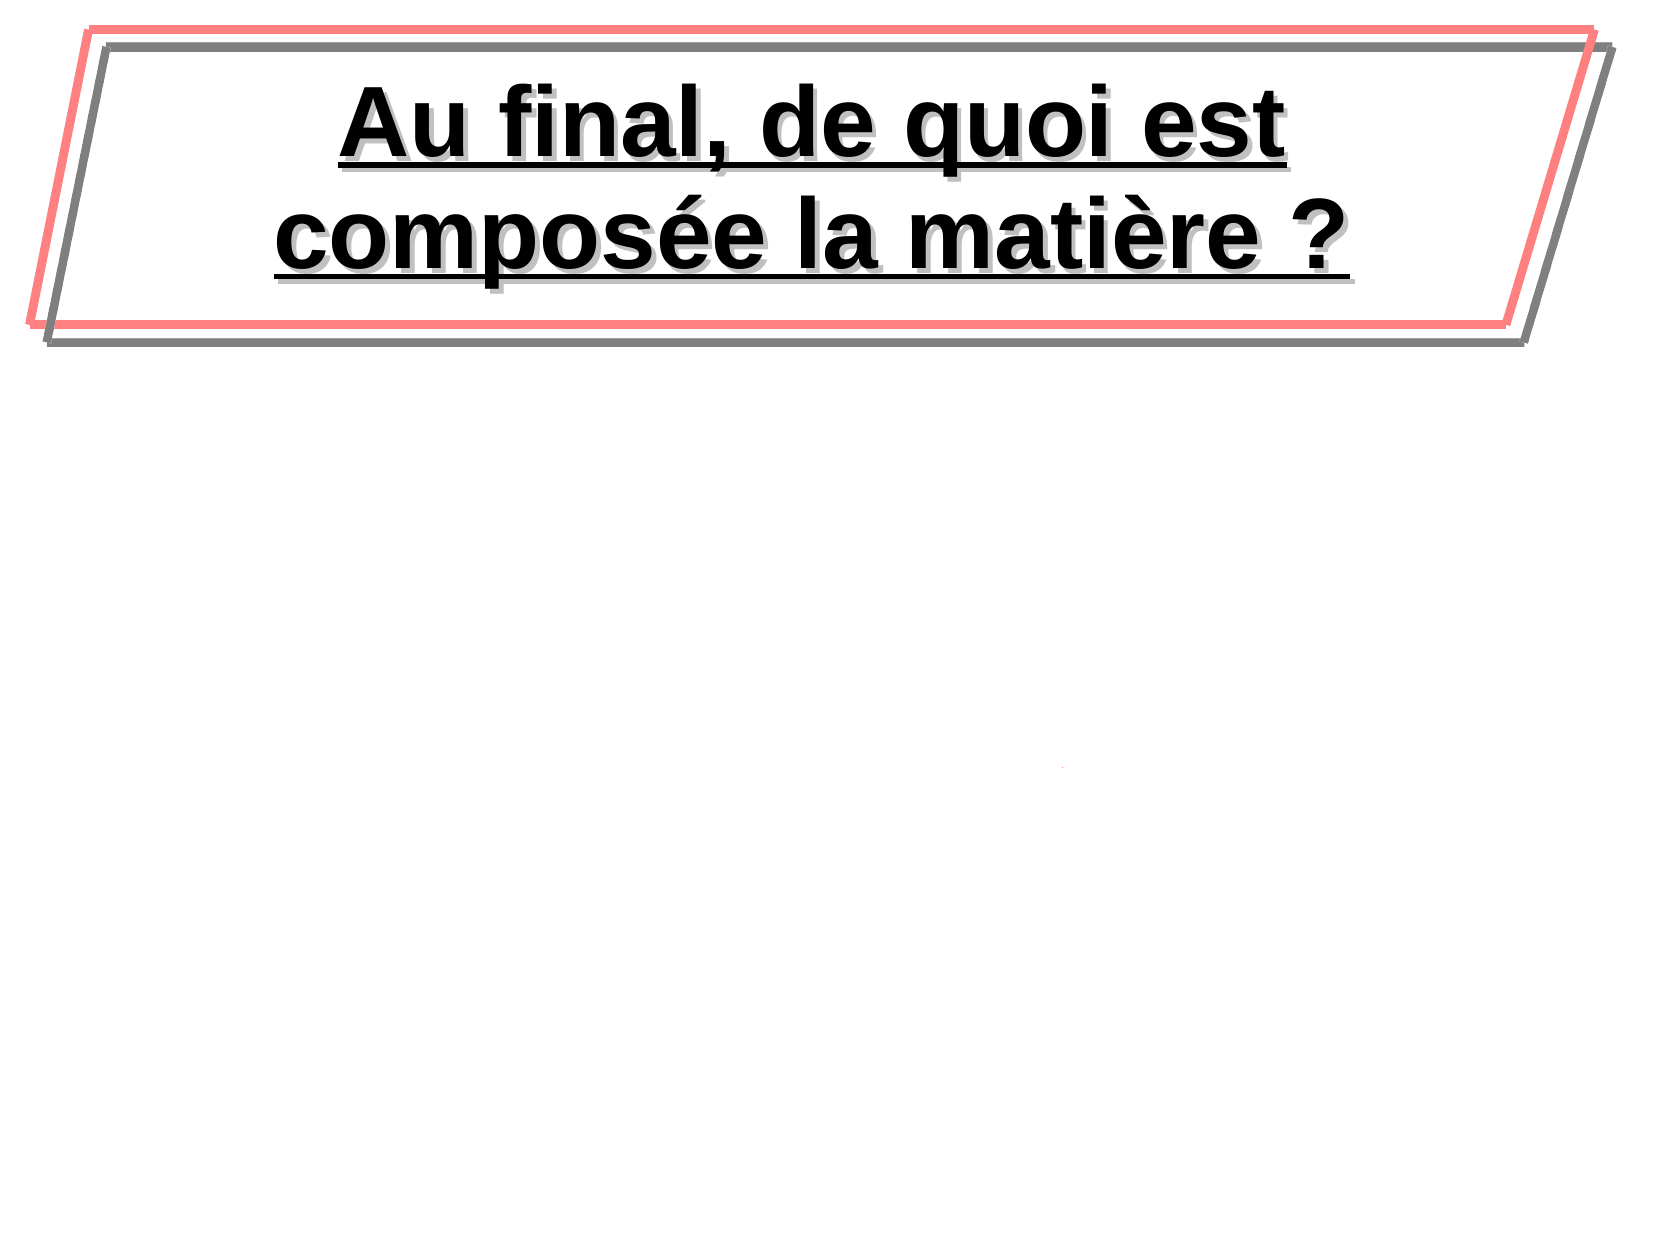

Au final, de quoi est composée la matière ?